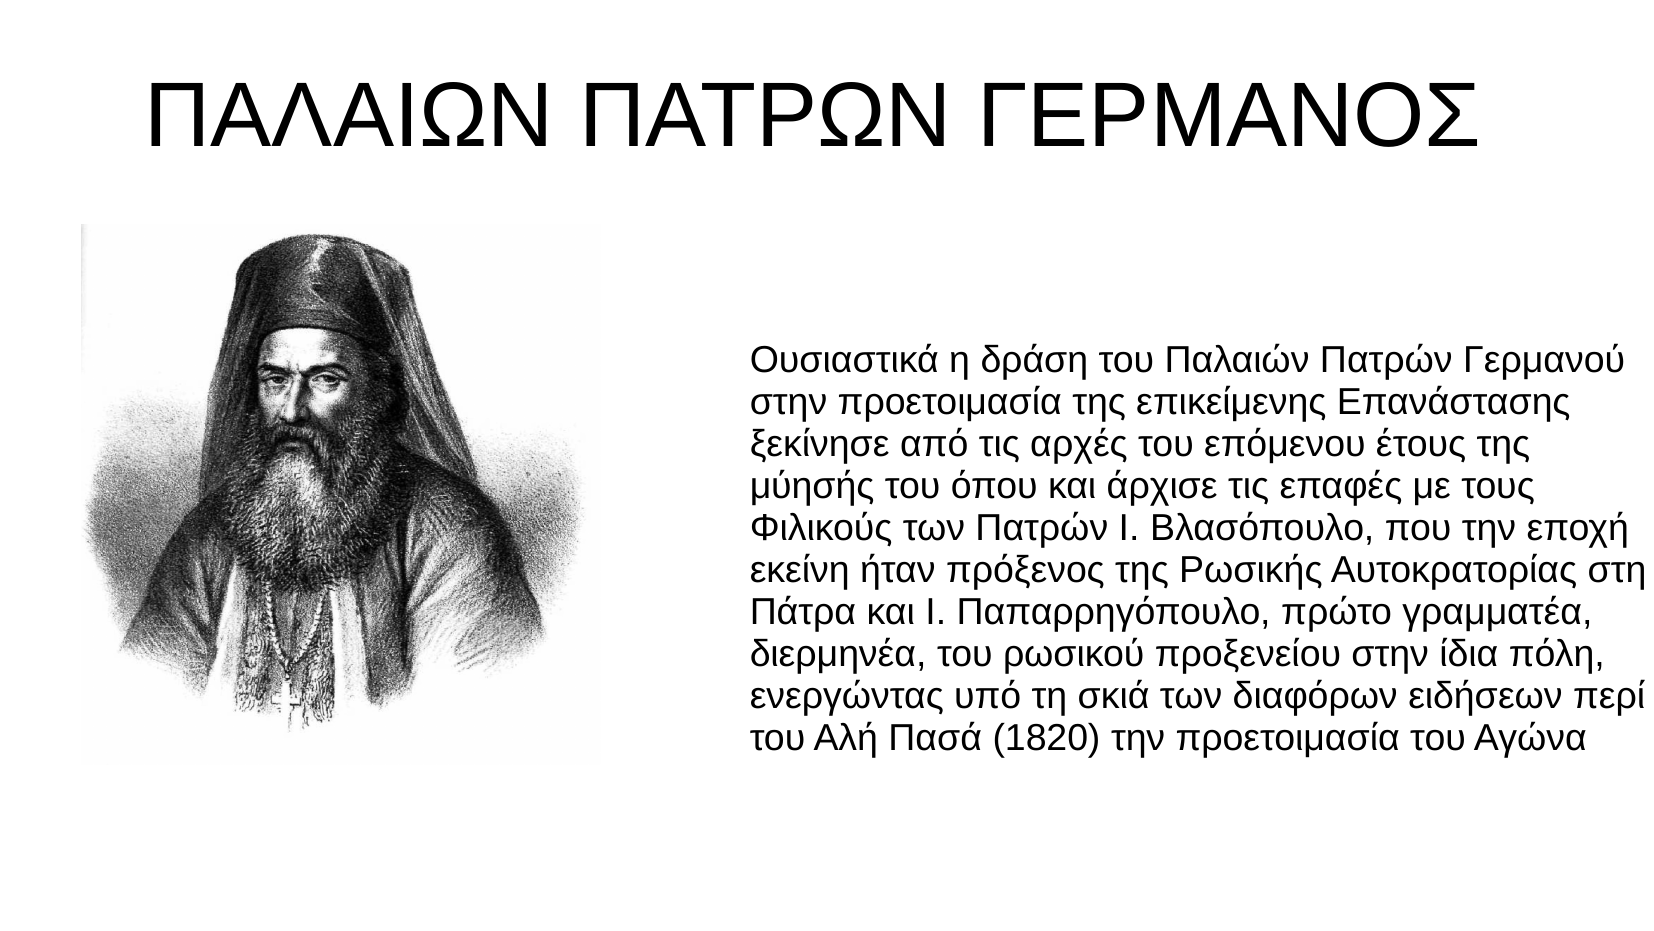

# ΠΑΛΑΙΩΝ ΠΑΤΡΩΝ ΓΕΡΜΑΝΟΣ
Ουσιαστικά η δράση του Παλαιών Πατρών Γερμανού στην προετοιμασία της επικείμενης Επανάστασης ξεκίνησε από τις αρχές του επόμενου έτους της μύησής του όπου και άρχισε τις επαφές με τους Φιλικούς των Πατρών Ι. Βλασόπουλο, που την εποχή εκείνη ήταν πρόξενος της Ρωσικής Αυτοκρατορίας στη Πάτρα και Ι. Παπαρρηγόπουλο, πρώτο γραμματέα, διερμηνέα, του ρωσικού προξενείου στην ίδια πόλη, ενεργώντας υπό τη σκιά των διαφόρων ειδήσεων περί του Αλή Πασά (1820) την προετοιμασία του Αγώνα